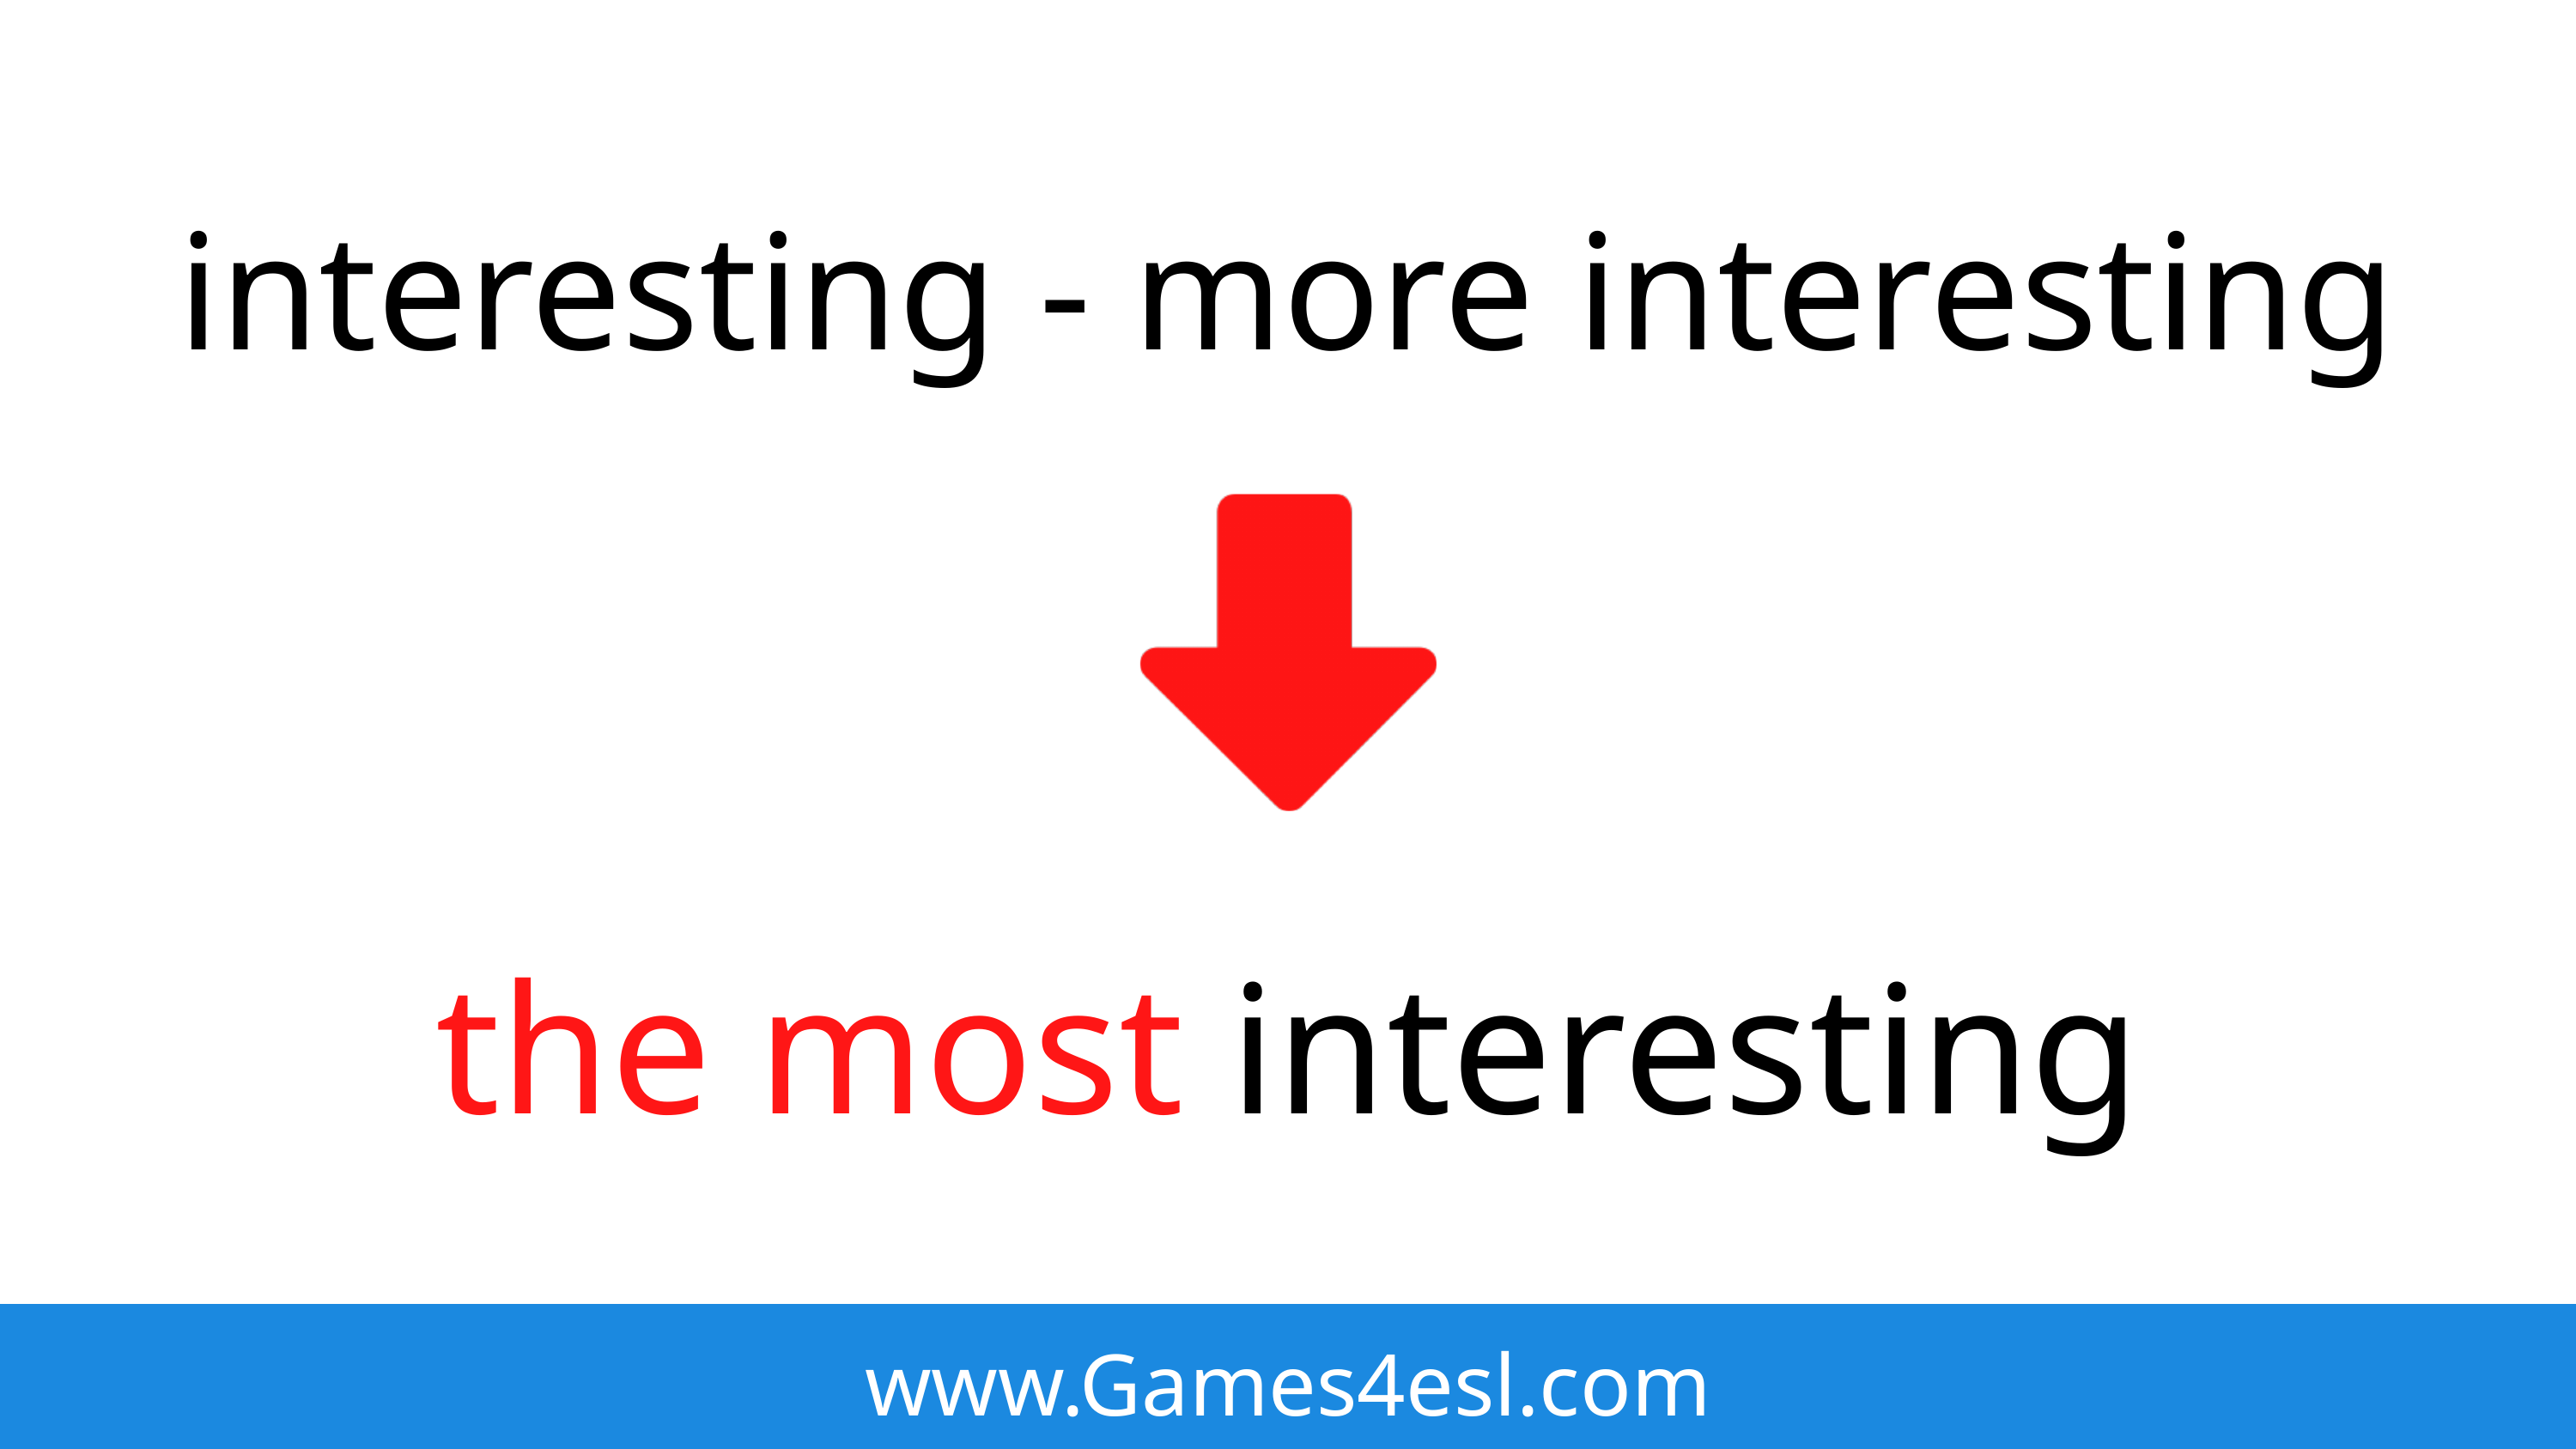

interesting - more interesting
the most interesting
www.Games4esl.com